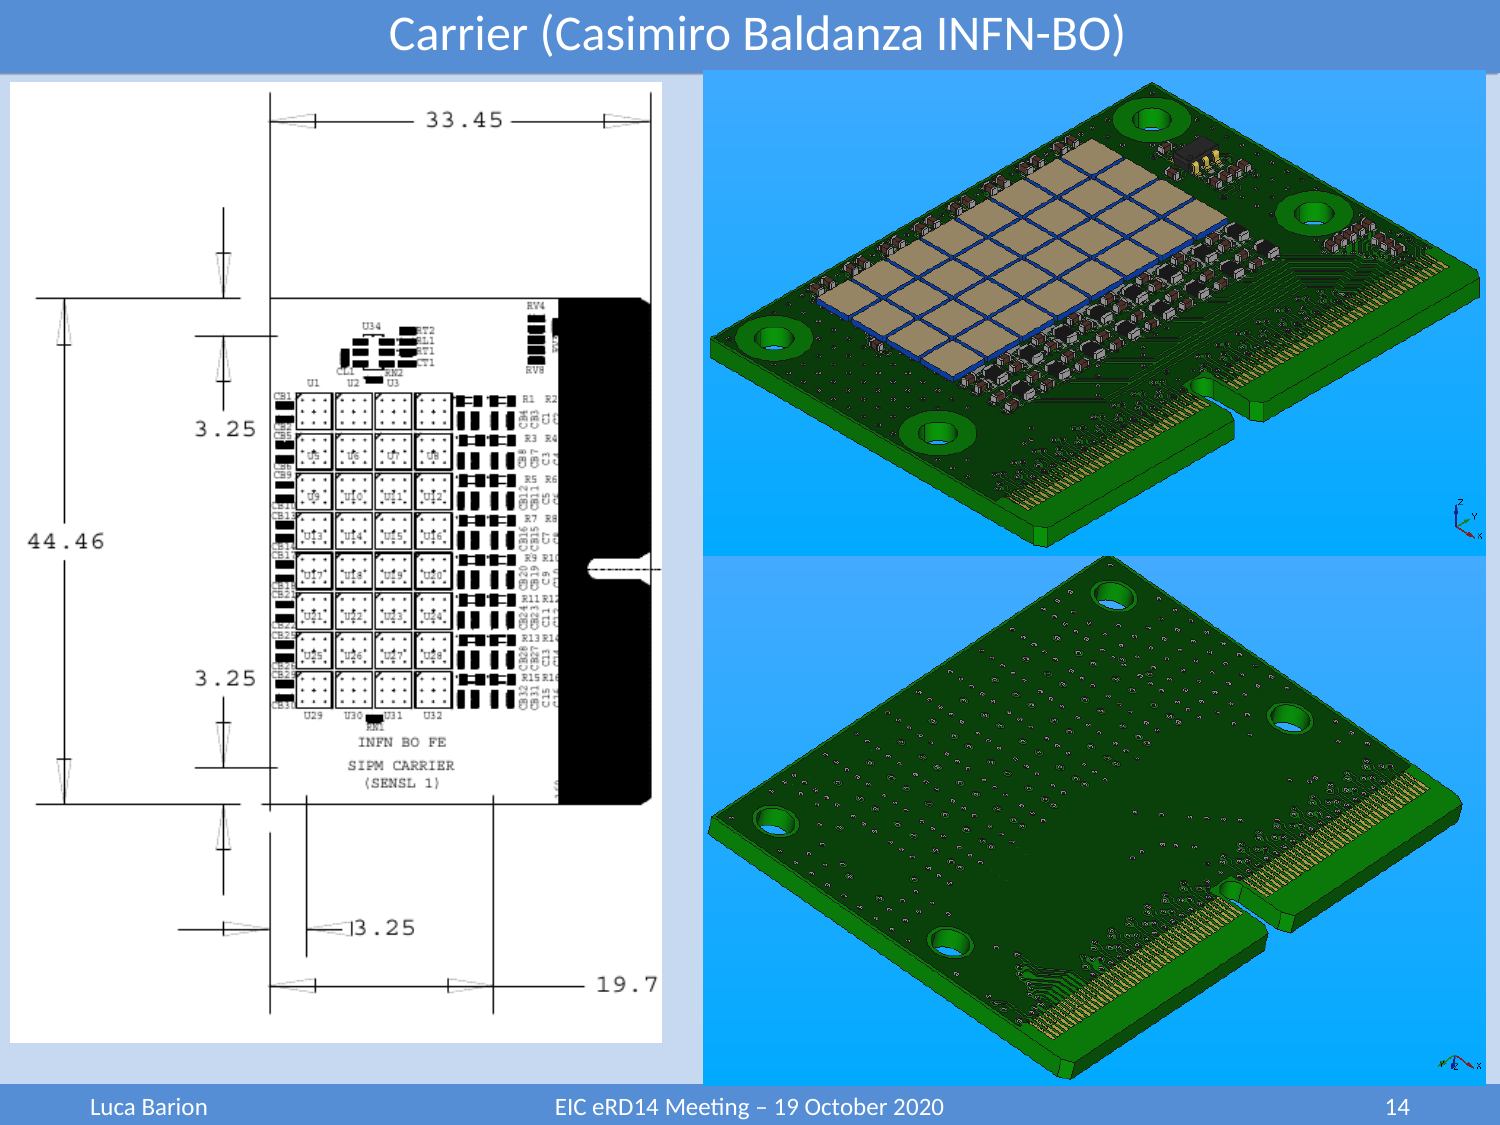

Carrier (Casimiro Baldanza INFN-BO)
Luca Barion
EIC eRD14 Meeting – 19 October 2020